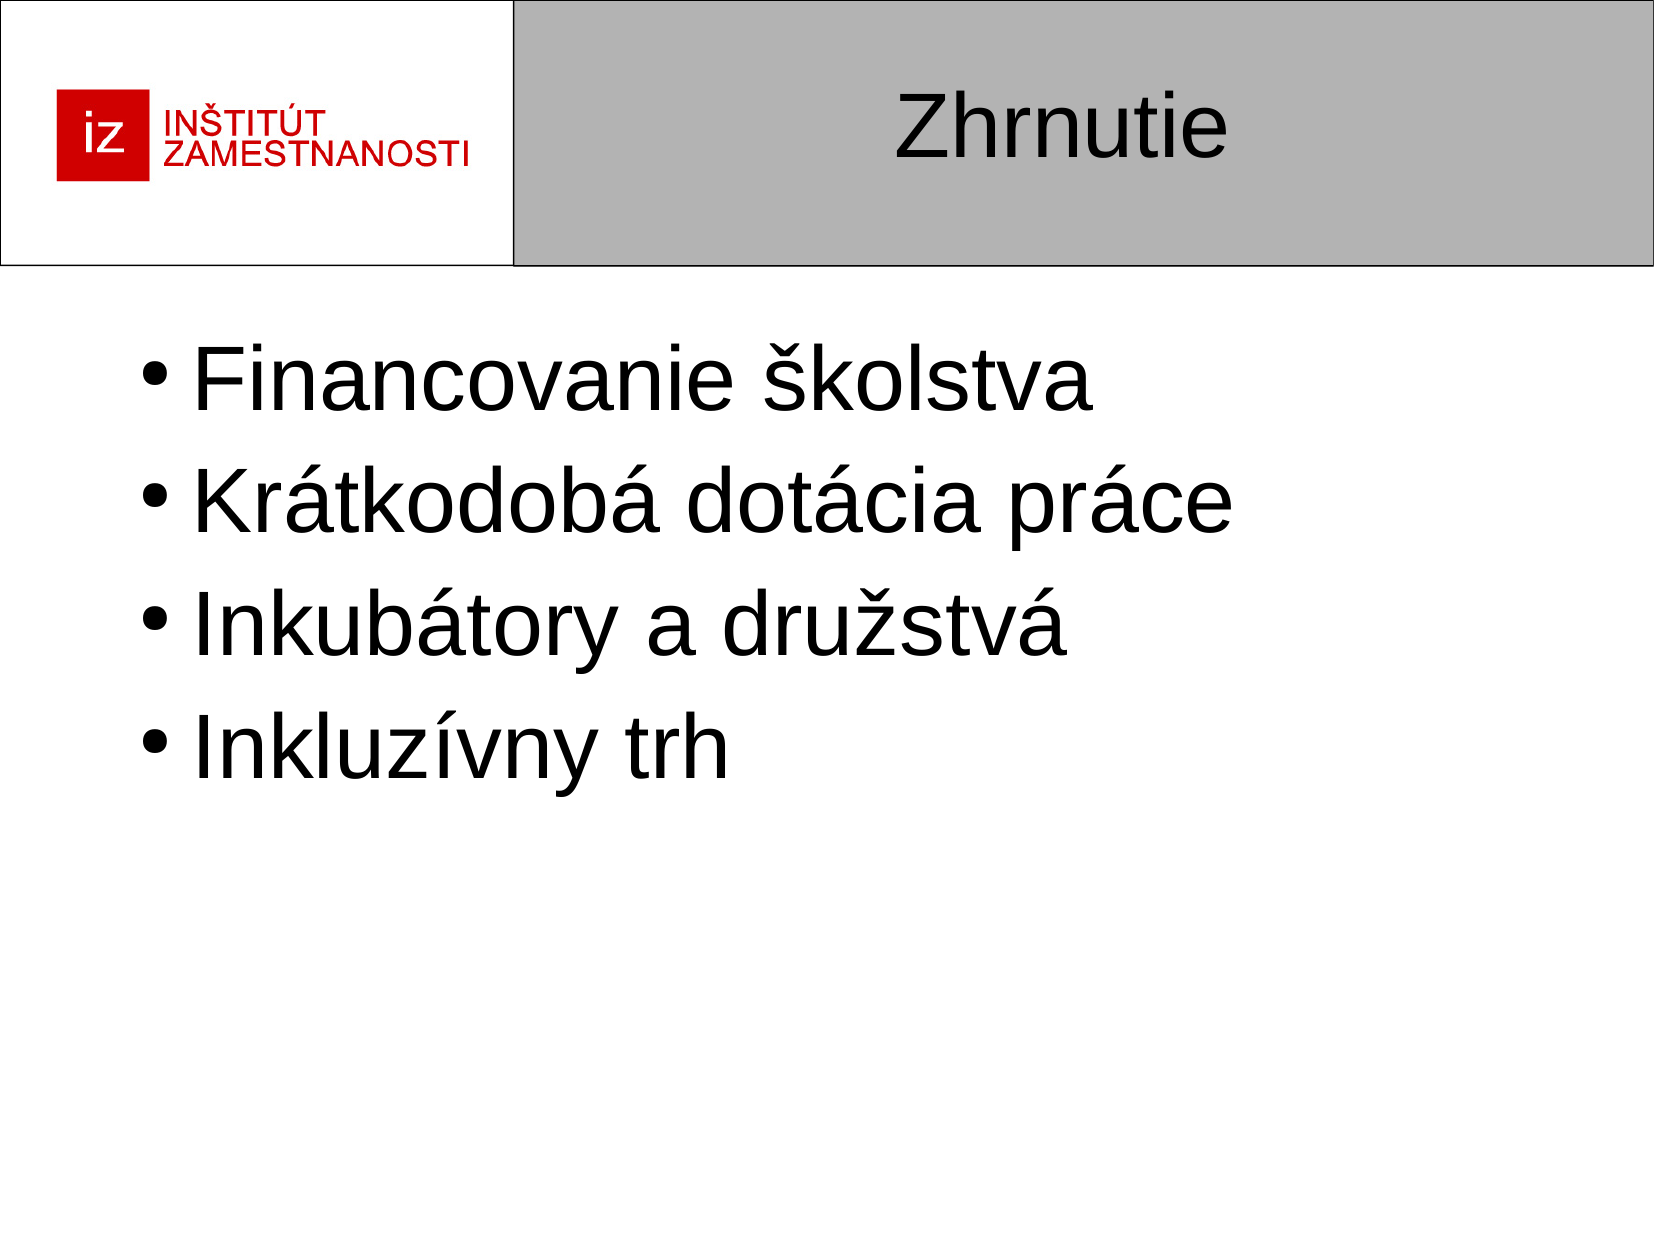

# Zhrnutie
Financovanie školstva
Krátkodobá dotácia práce
Inkubátory a družstvá
Inkluzívny trh